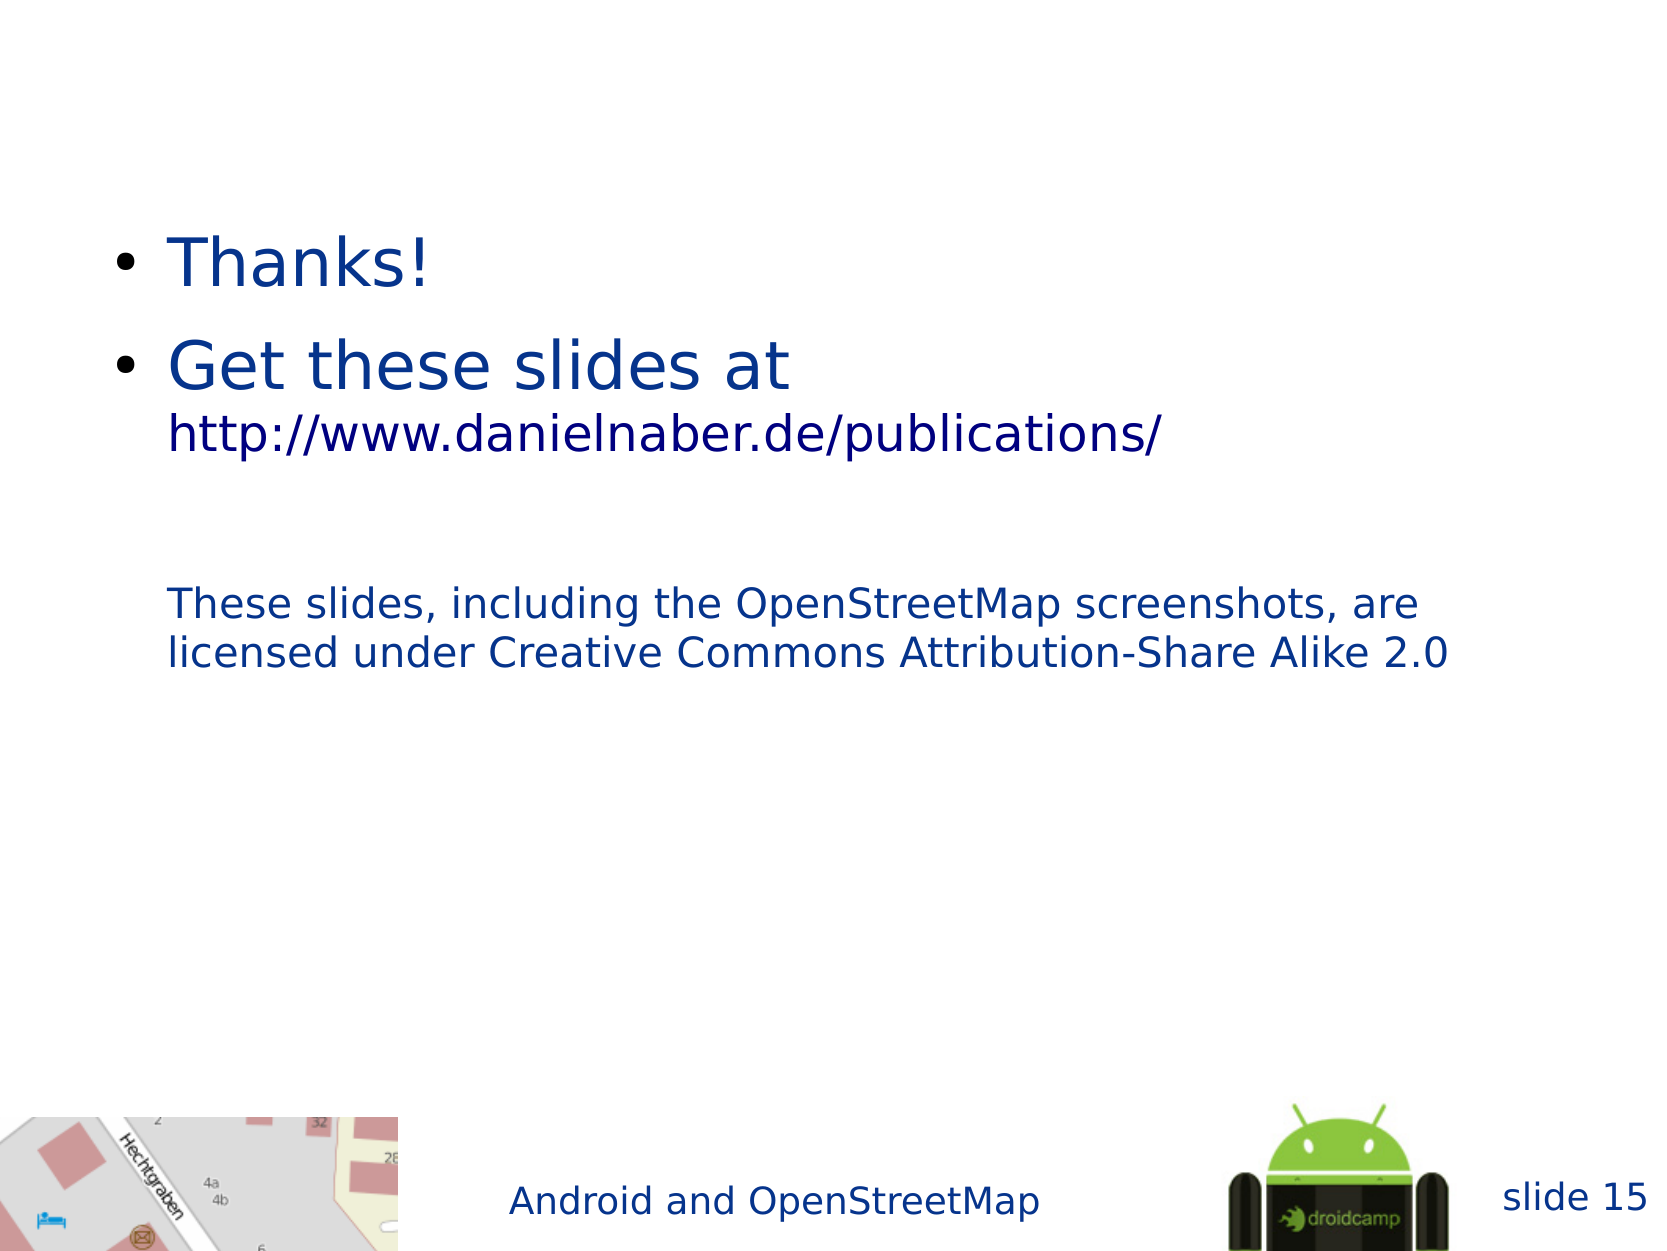

#
Thanks!
Get these slides at http://www.danielnaber.de/publications/
These slides, including the OpenStreetMap screenshots, are licensed under Creative Commons Attribution-Share Alike 2.0
15
Title (to be modified under View - Footer)